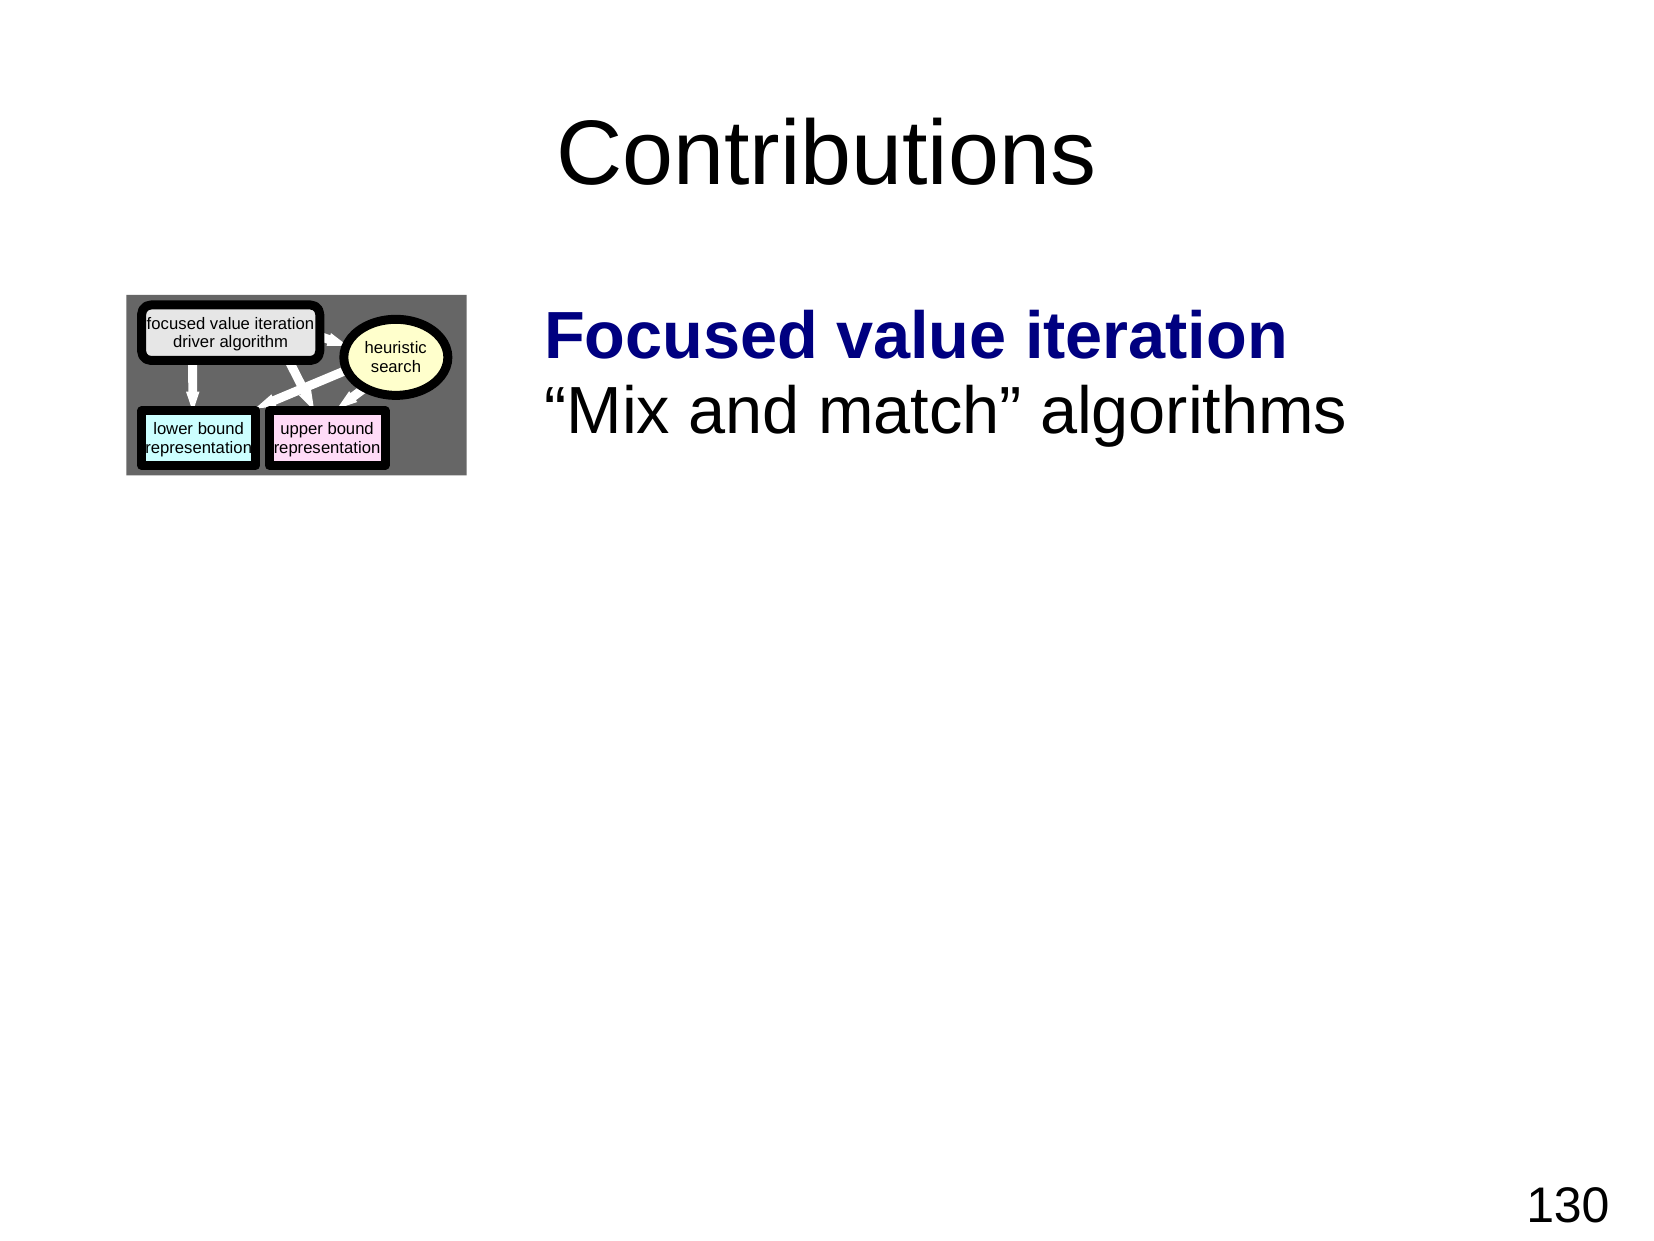

# Contributions
Focused value iteration
“Mix and match” algorithms
focused value iteration
driver algorithm
heuristic
search
lower bound
representation
upper bound
representation